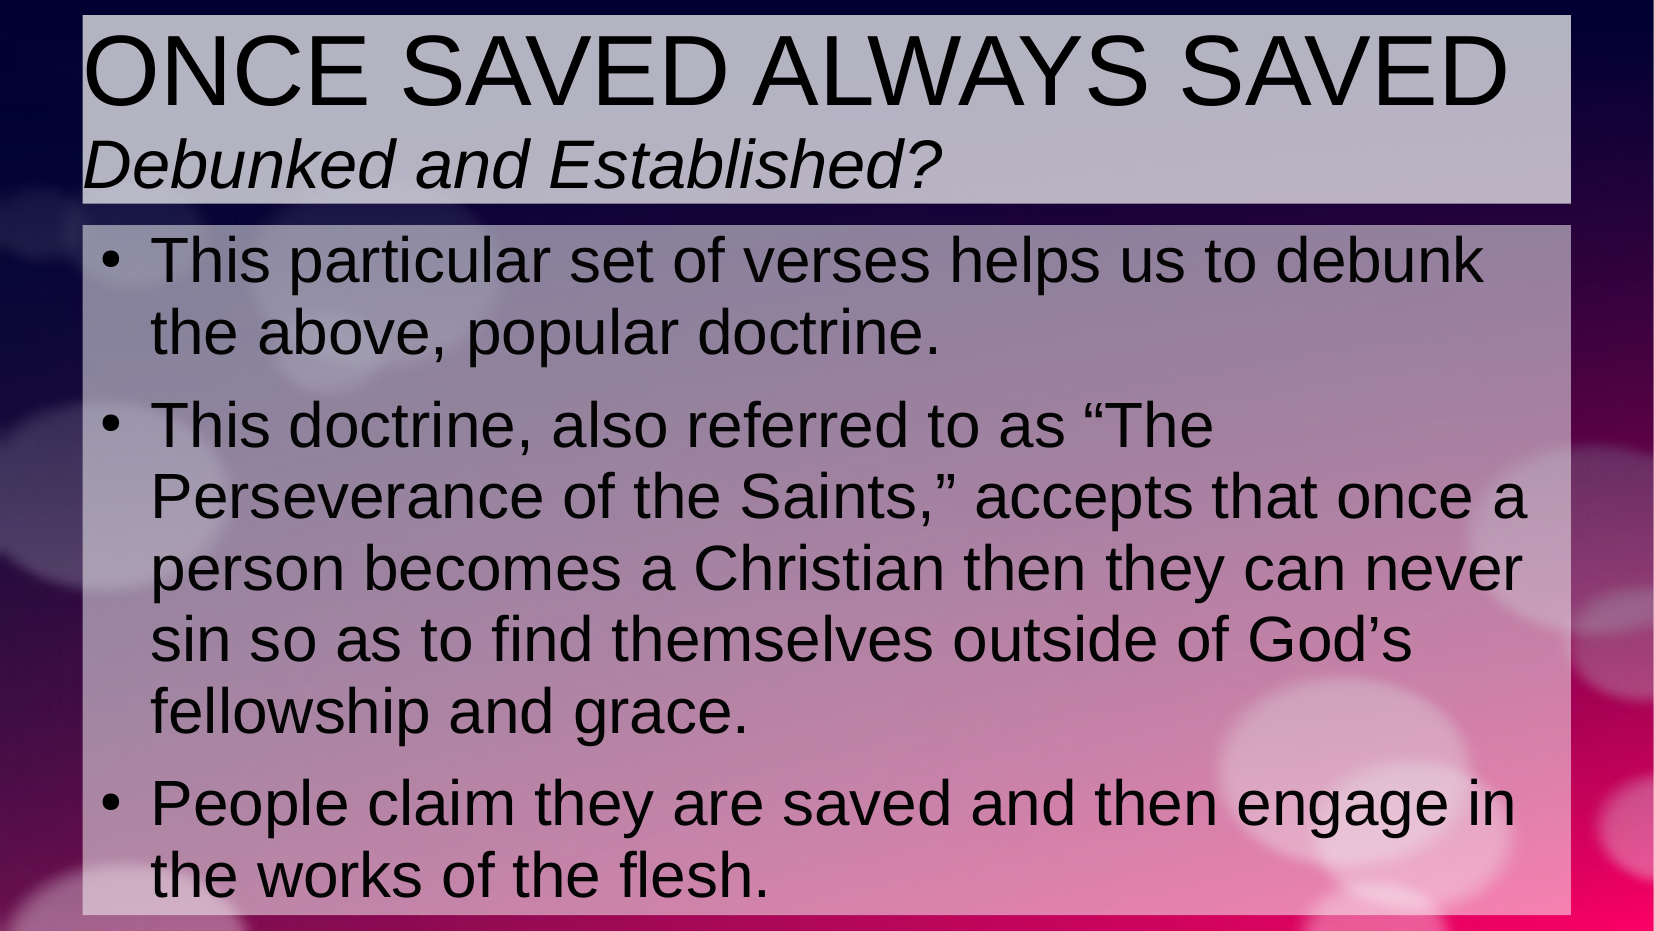

# ONCE SAVED ALWAYS SAVED Debunked and Established?
This particular set of verses helps us to debunk the above, popular doctrine.
This doctrine, also referred to as “The Perseverance of the Saints,” accepts that once a person becomes a Christian then they can never sin so as to find themselves outside of God’s fellowship and grace.
People claim they are saved and then engage in the works of the flesh.